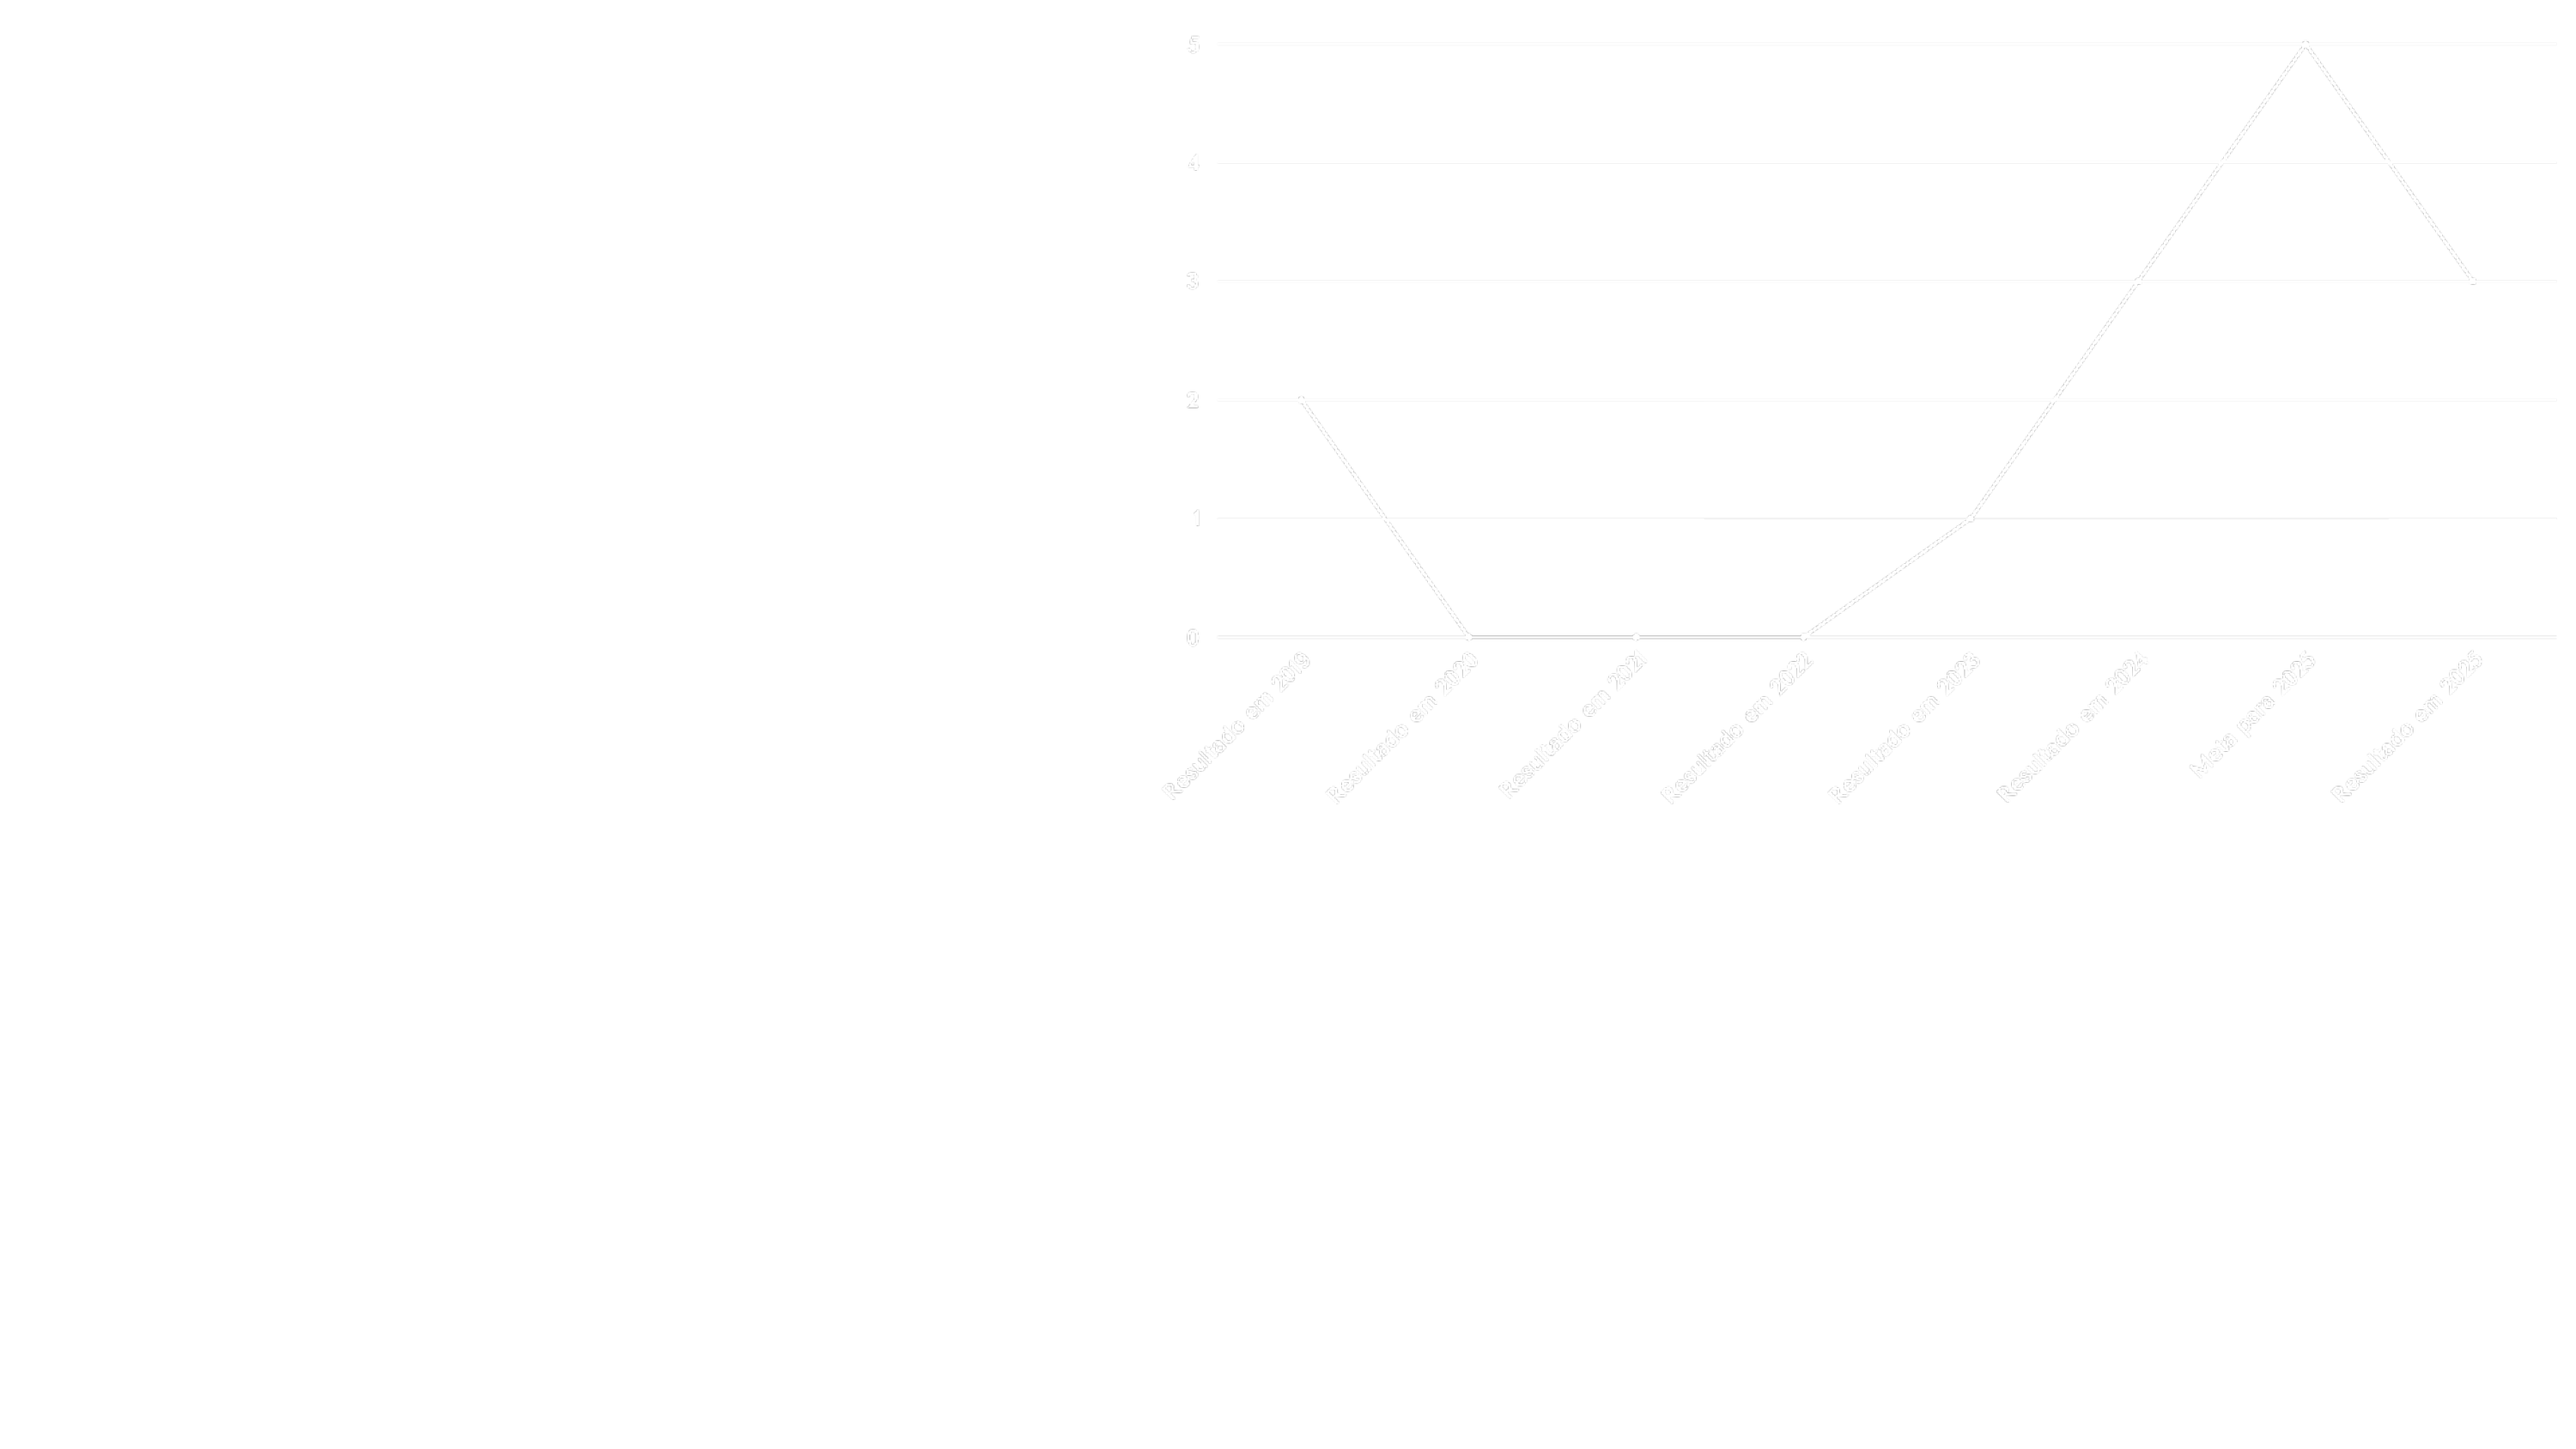

Ações de Capacitação em Sustentabilidade – ACap.
Unidade de medida: Número de ações realizadas.
Definição da Meta: Realizar 5 capacitações em sustentabilidade de 2024 até 2026.
Resultado em 2019 - 2
Resultado em 2020 - 0
Resultado em 2021 - 0
Resultado em 2022 - 0
Resultado em 2023 - 1
Resultado em 2024 - 3
Meta para 2025 - 5
Resultado em 2025 - 3